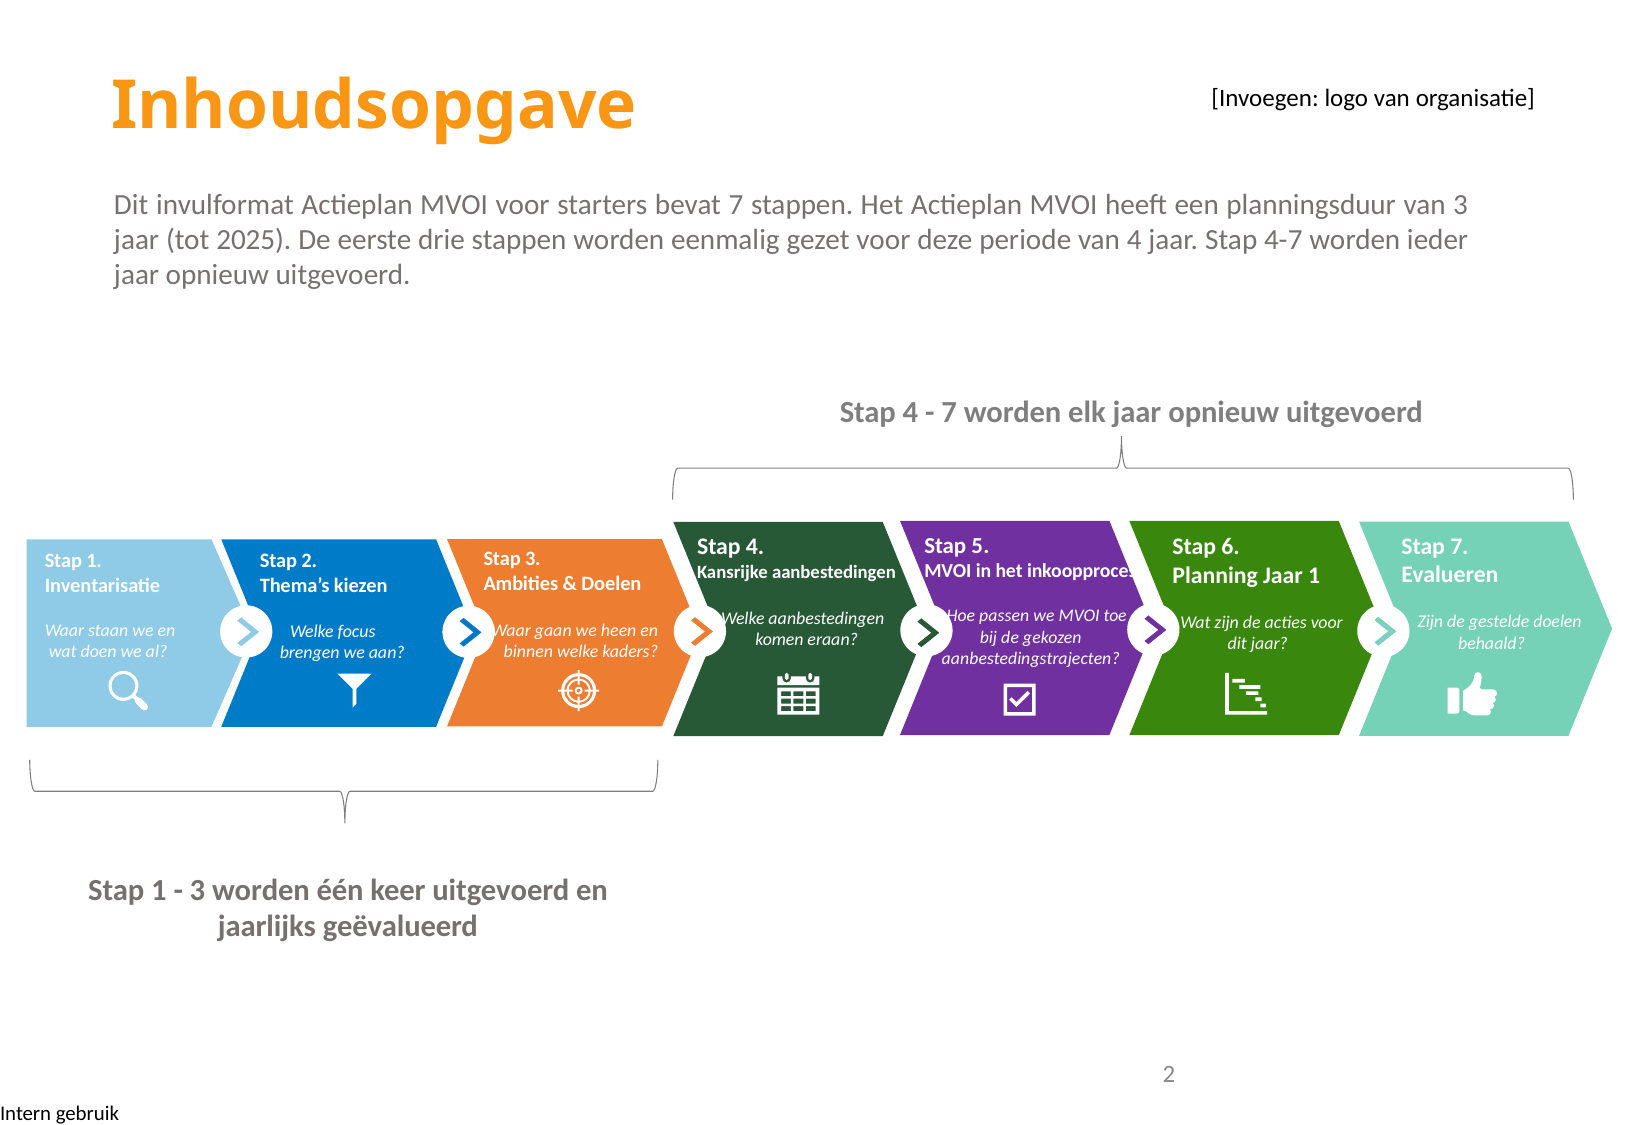

Inhoudsopgave
[Invoegen: logo van organisatie]
Dit invulformat Actieplan MVOI voor starters bevat 7 stappen. Het Actieplan MVOI heeft een planningsduur van 3 jaar (tot 2025). De eerste drie stappen worden eenmalig gezet voor deze periode van 4 jaar. Stap 4-7 worden ieder jaar opnieuw uitgevoerd.
Stap 4 - 7 worden elk jaar opnieuw uitgevoerd
Stap 5.
MVOI in het inkoopproces
    Hoe passen we MVOI toe
bij de gekozen aanbestedingstrajecten?
Stap 7.
Evalueren
 Zijn de gestelde doelen
behaald?
Stap 4.
Kansrijke aanbestedingen
 Welke aanbestedingen
 komen eraan?
Stap 6.
Planning Jaar 1
 Wat zijn de acties voor
dit jaar?
Stap 3.
Ambities & Doelen
 Waar gaan we heen en
 binnen welke kaders?
Stap 1.
Inventarisatie
Waar staan we en wat doen we al?
Stap 2.
Thema’s kiezen
 Welke focus
 brengen we aan?
Stap 1 - 3 worden één keer uitgevoerd en jaarlijks geëvalueerd